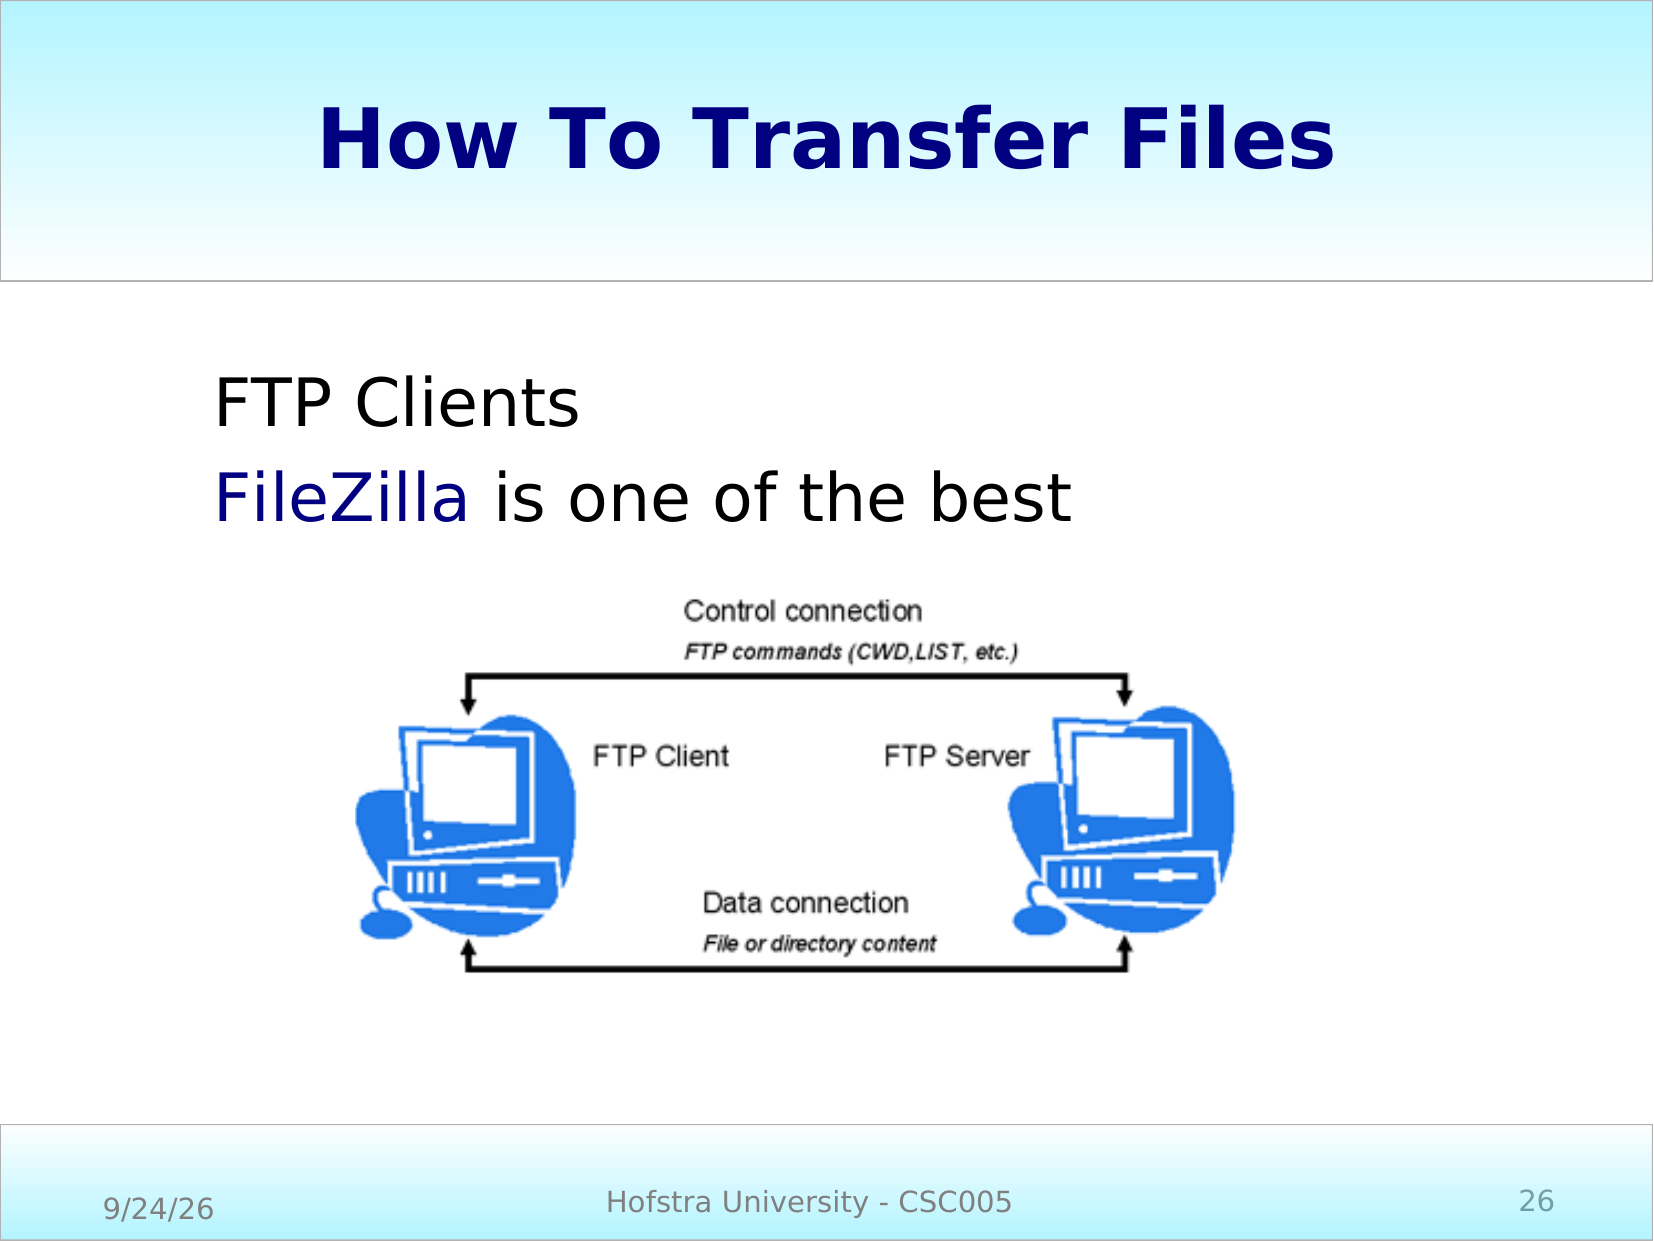

# How To Transfer Files
FTP Clients
FileZilla is one of the best
26
Hofstra University - CSC005